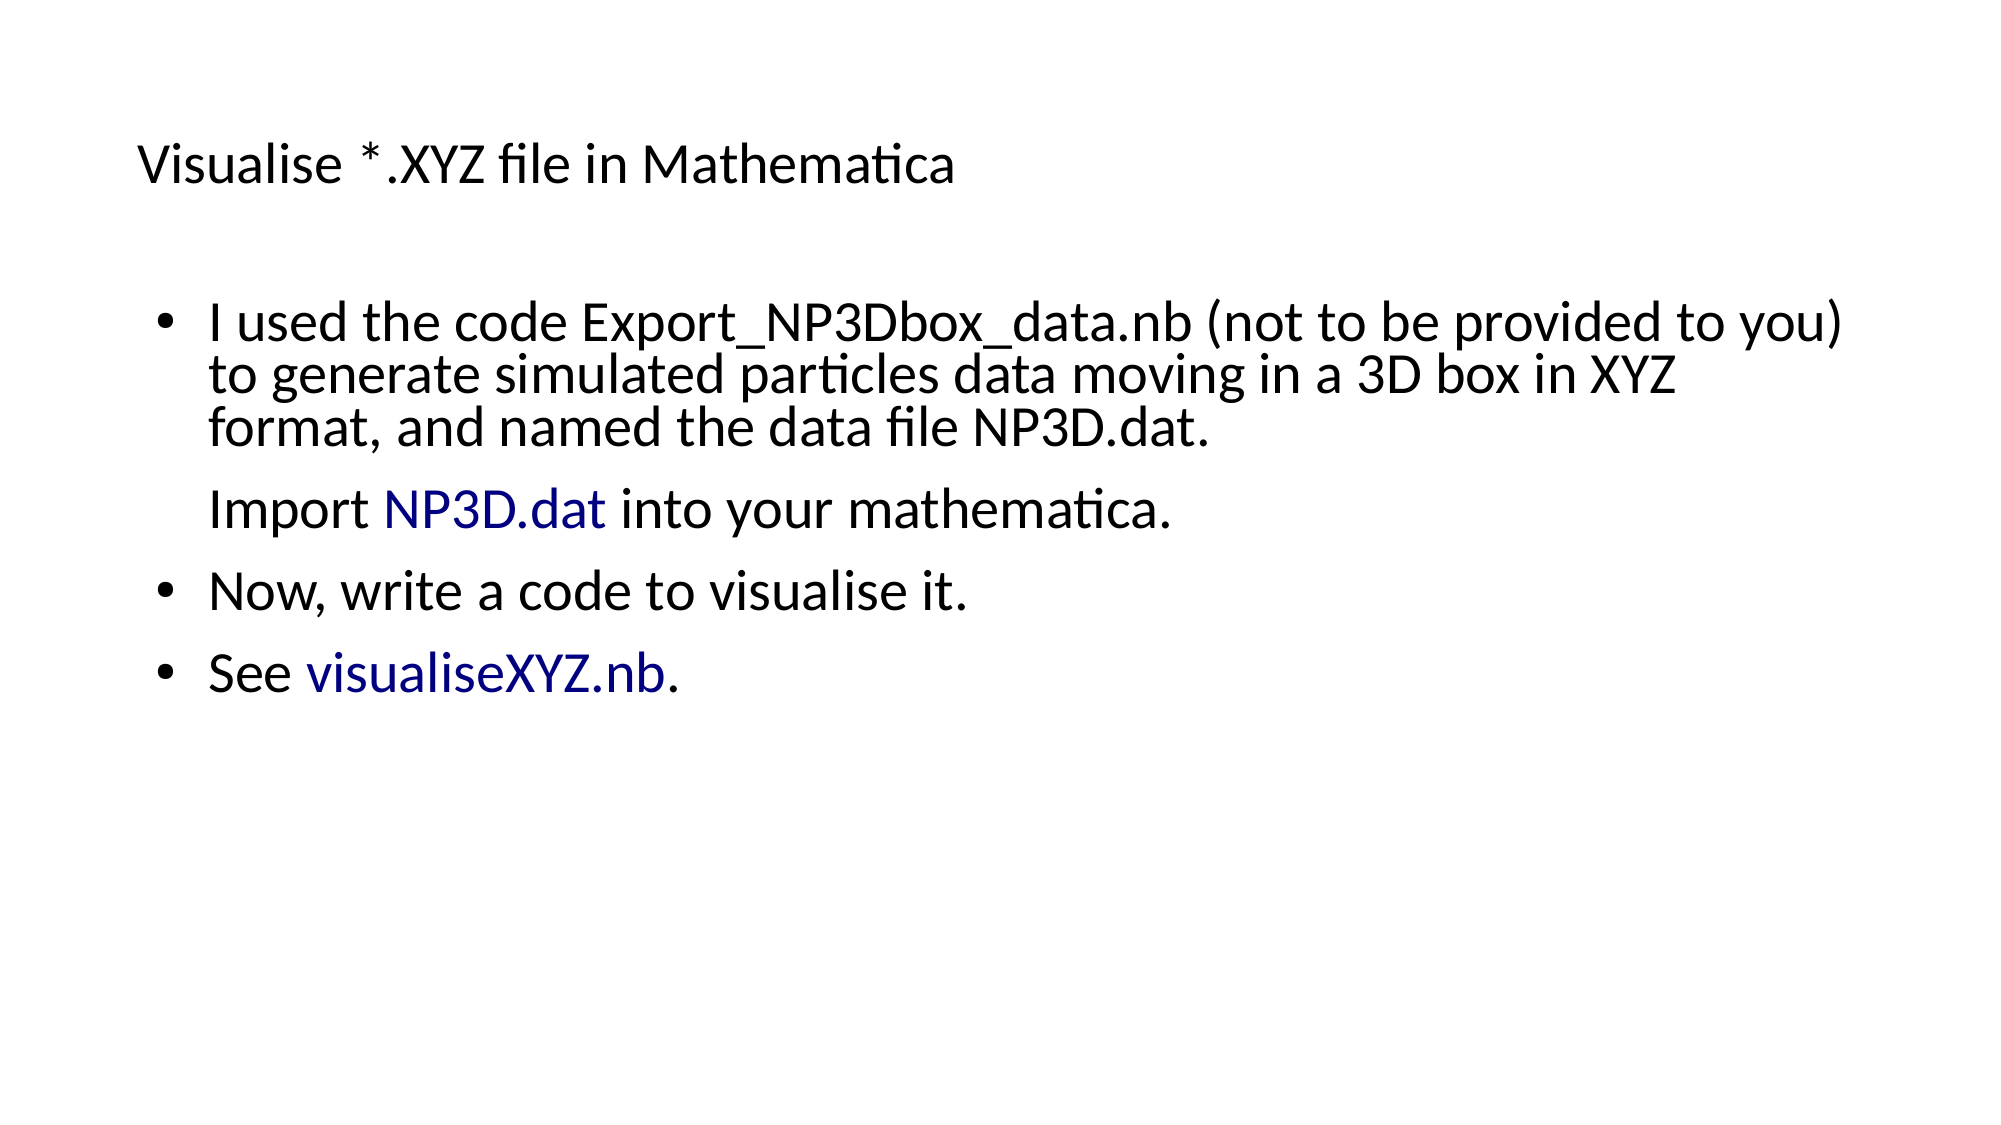

# Visualise *.XYZ file in Mathematica
I used the code Export_NP3Dbox_data.nb (not to be provided to you) to generate simulated particles data moving in a 3D box in XYZ format, and named the data file NP3D.dat.
Import NP3D.dat into your mathematica.
Now, write a code to visualise it.
See visualiseXYZ.nb.